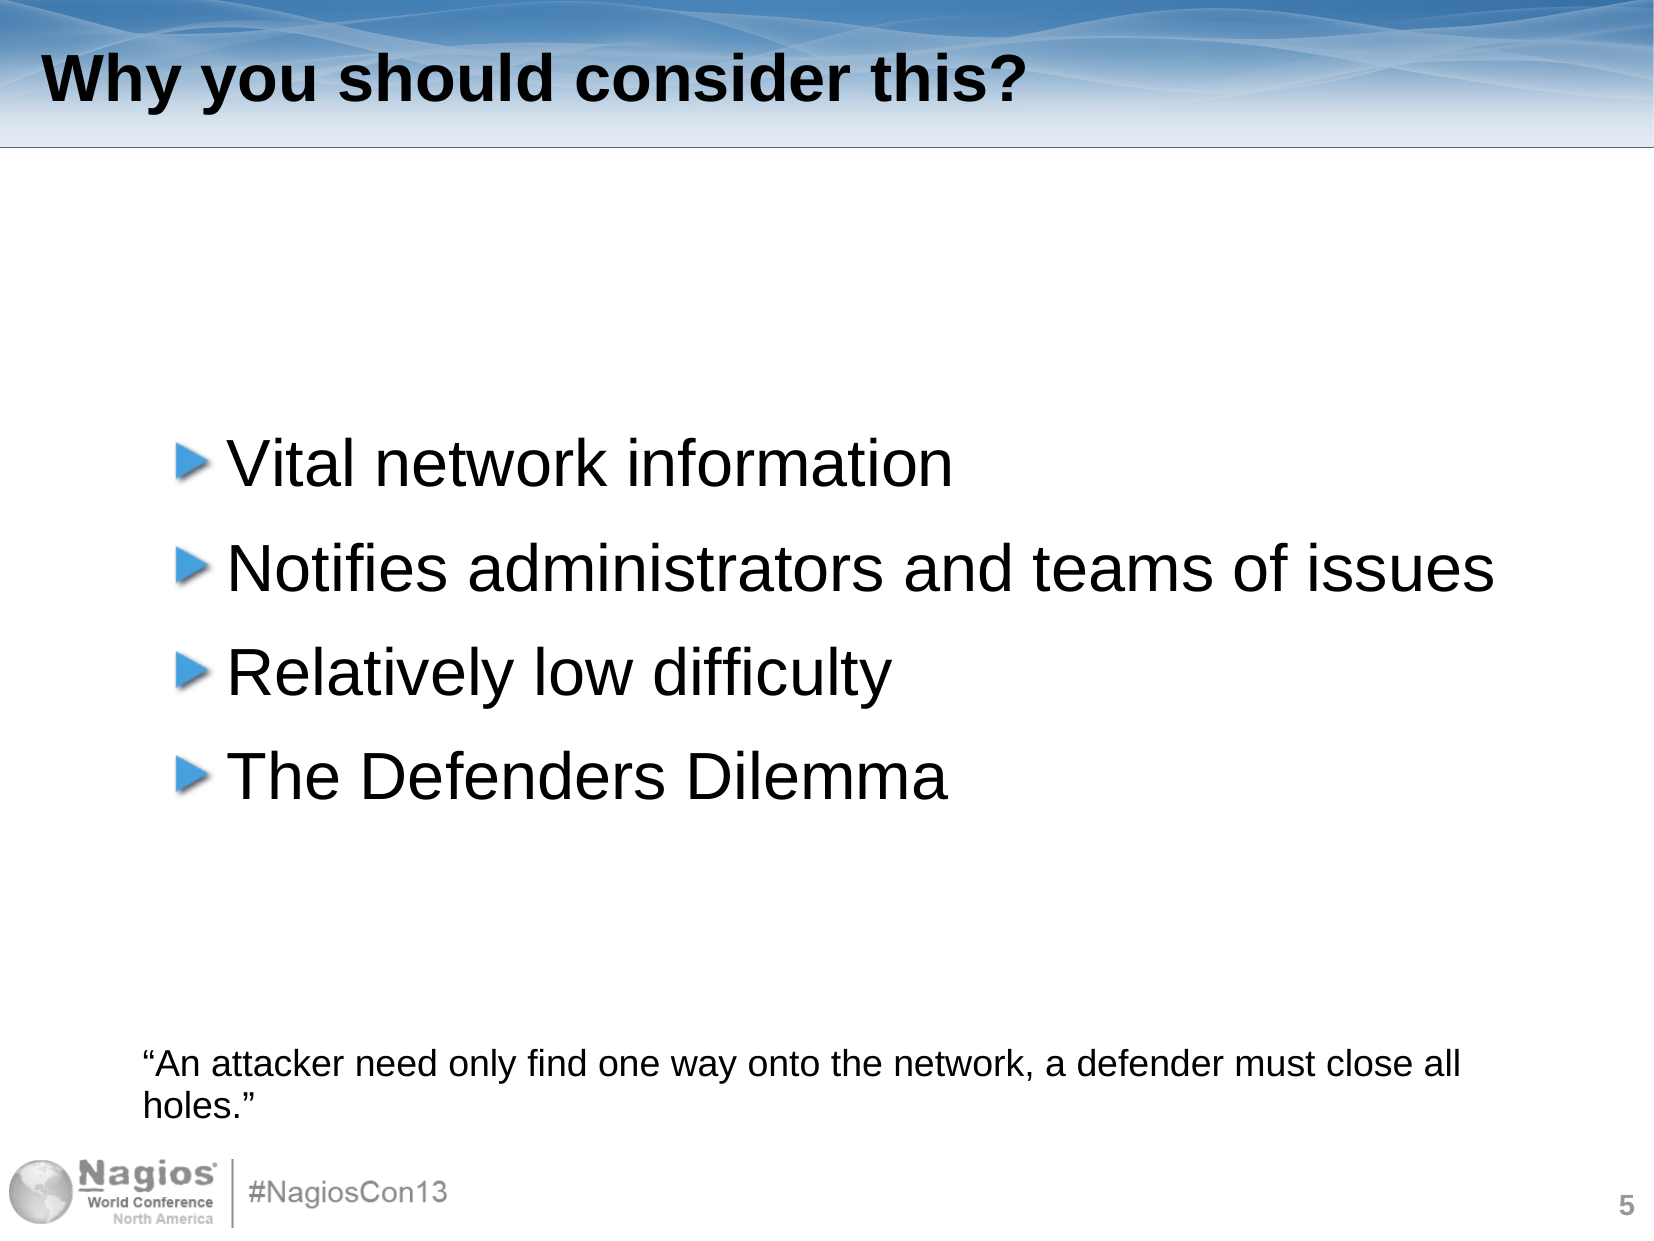

# Why you should consider this?
Vital network information
Notifies administrators and teams of issues
Relatively low difficulty
The Defenders Dilemma
“An attacker need only find one way onto the network, a defender must close all holes.”
5